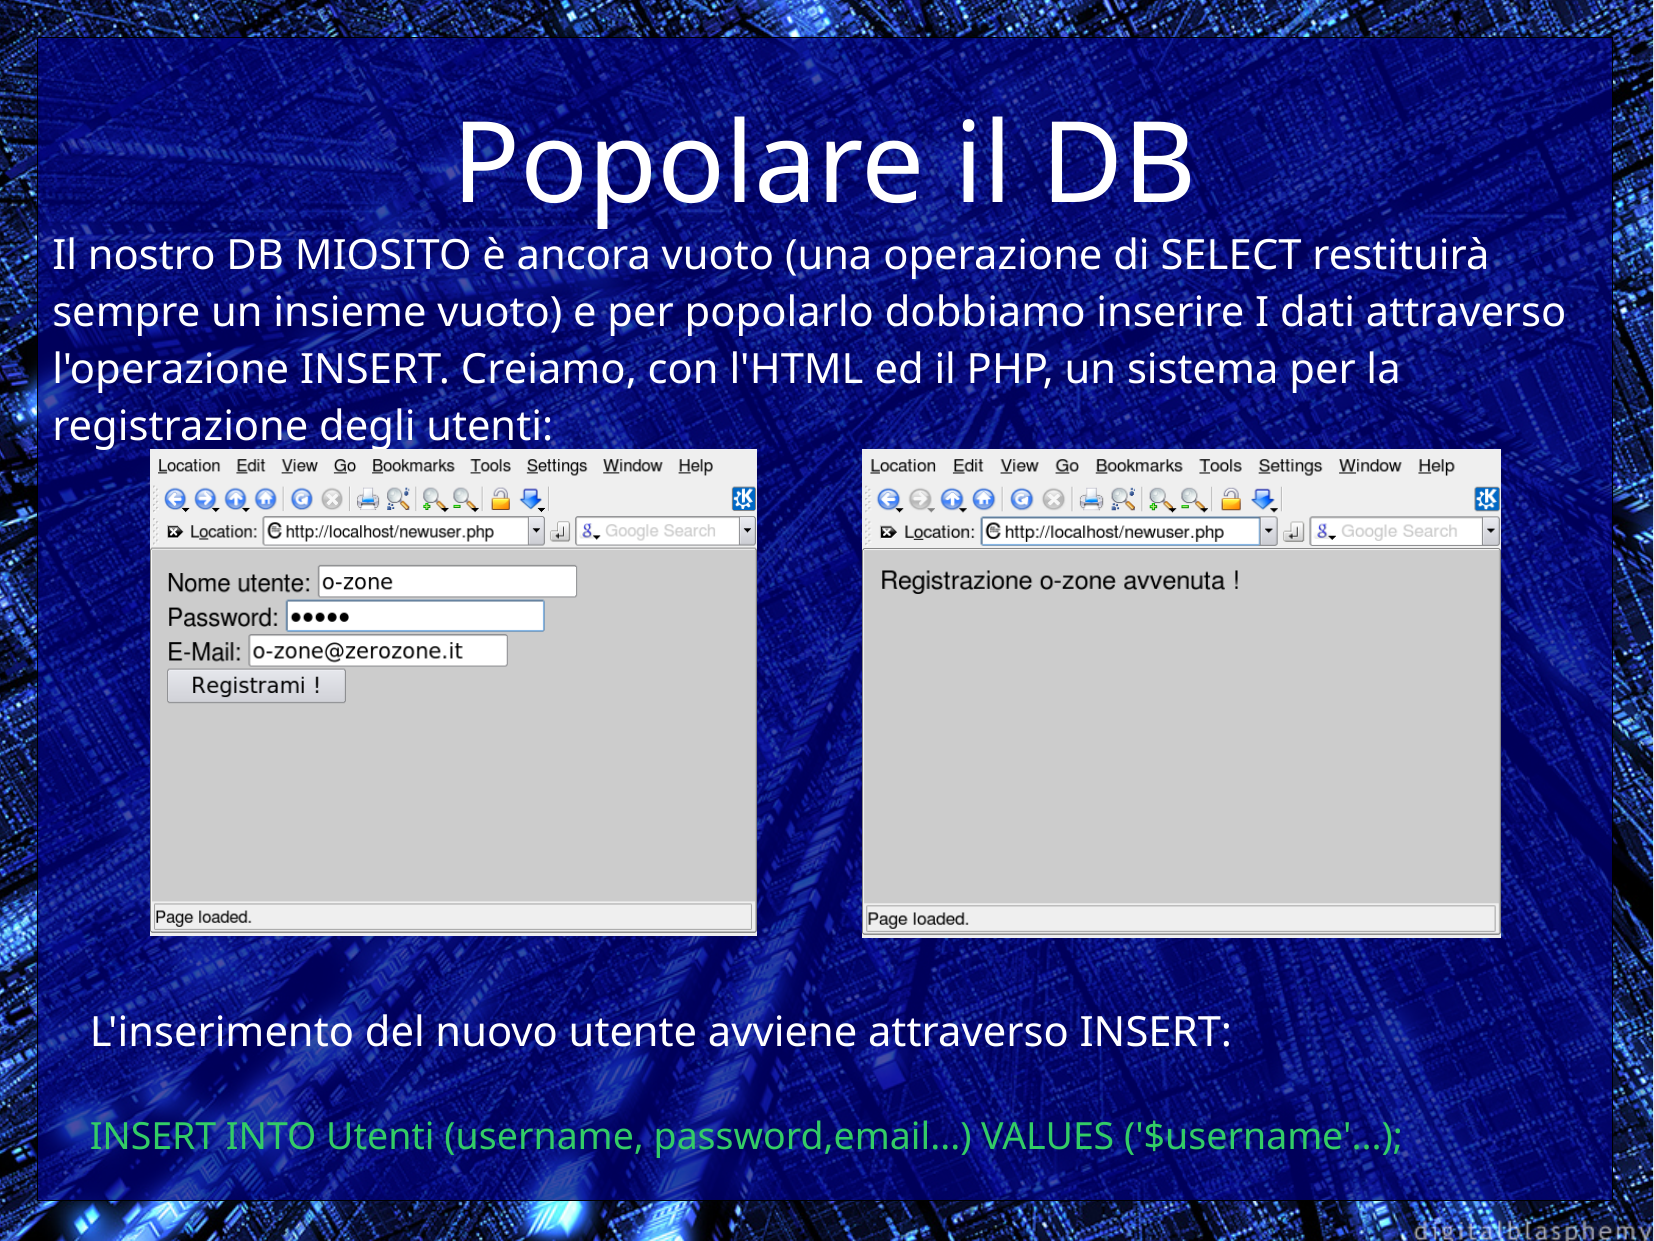

Popolare il DB
Il nostro DB MIOSITO è ancora vuoto (una operazione di SELECT restituirà sempre un insieme vuoto) e per popolarlo dobbiamo inserire I dati attraverso l'operazione INSERT. Creiamo, con l'HTML ed il PHP, un sistema per la registrazione degli utenti:
#
L'inserimento del nuovo utente avviene attraverso INSERT:
INSERT INTO Utenti (username, password,email...) VALUES ('$username'...);